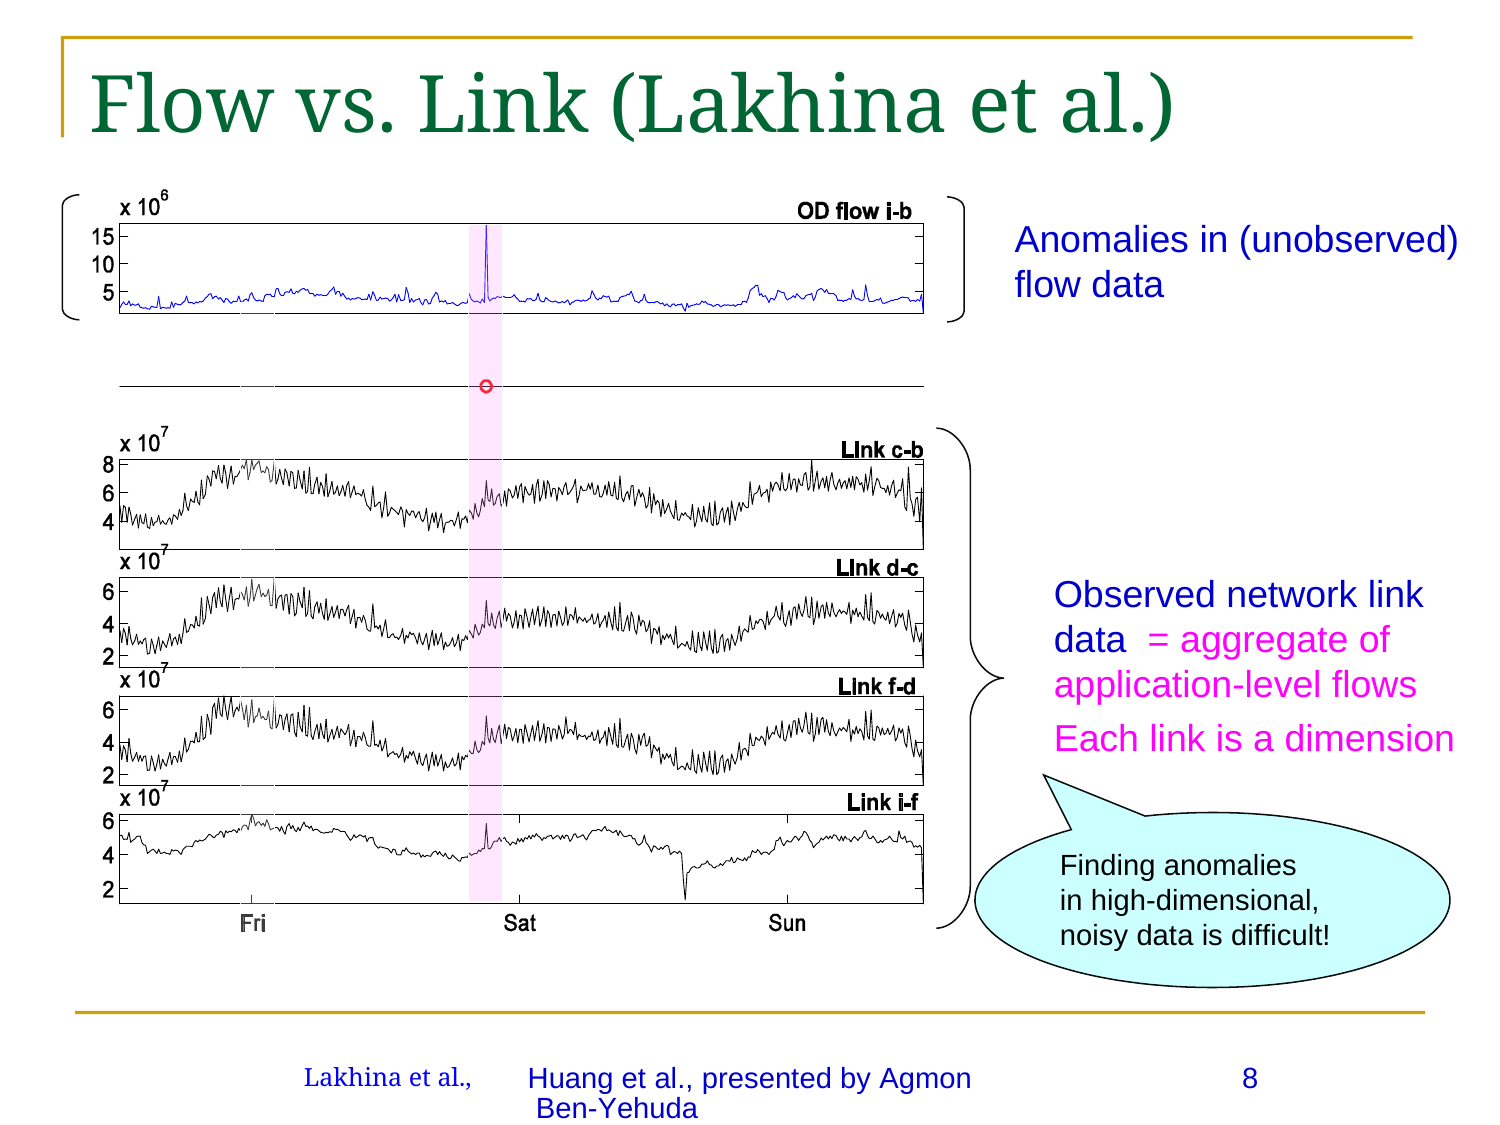

Flow vs. Link (Lakhina et al.)
Anomalies in (unobserved) flow data
Observed network link data = aggregate of application-level flows
Each link is a dimension
Finding anomalies
in high-dimensional, noisy data is difficult!
Huang et al., presented by Agmon Ben-Yehuda
8
Lakhina et al.,